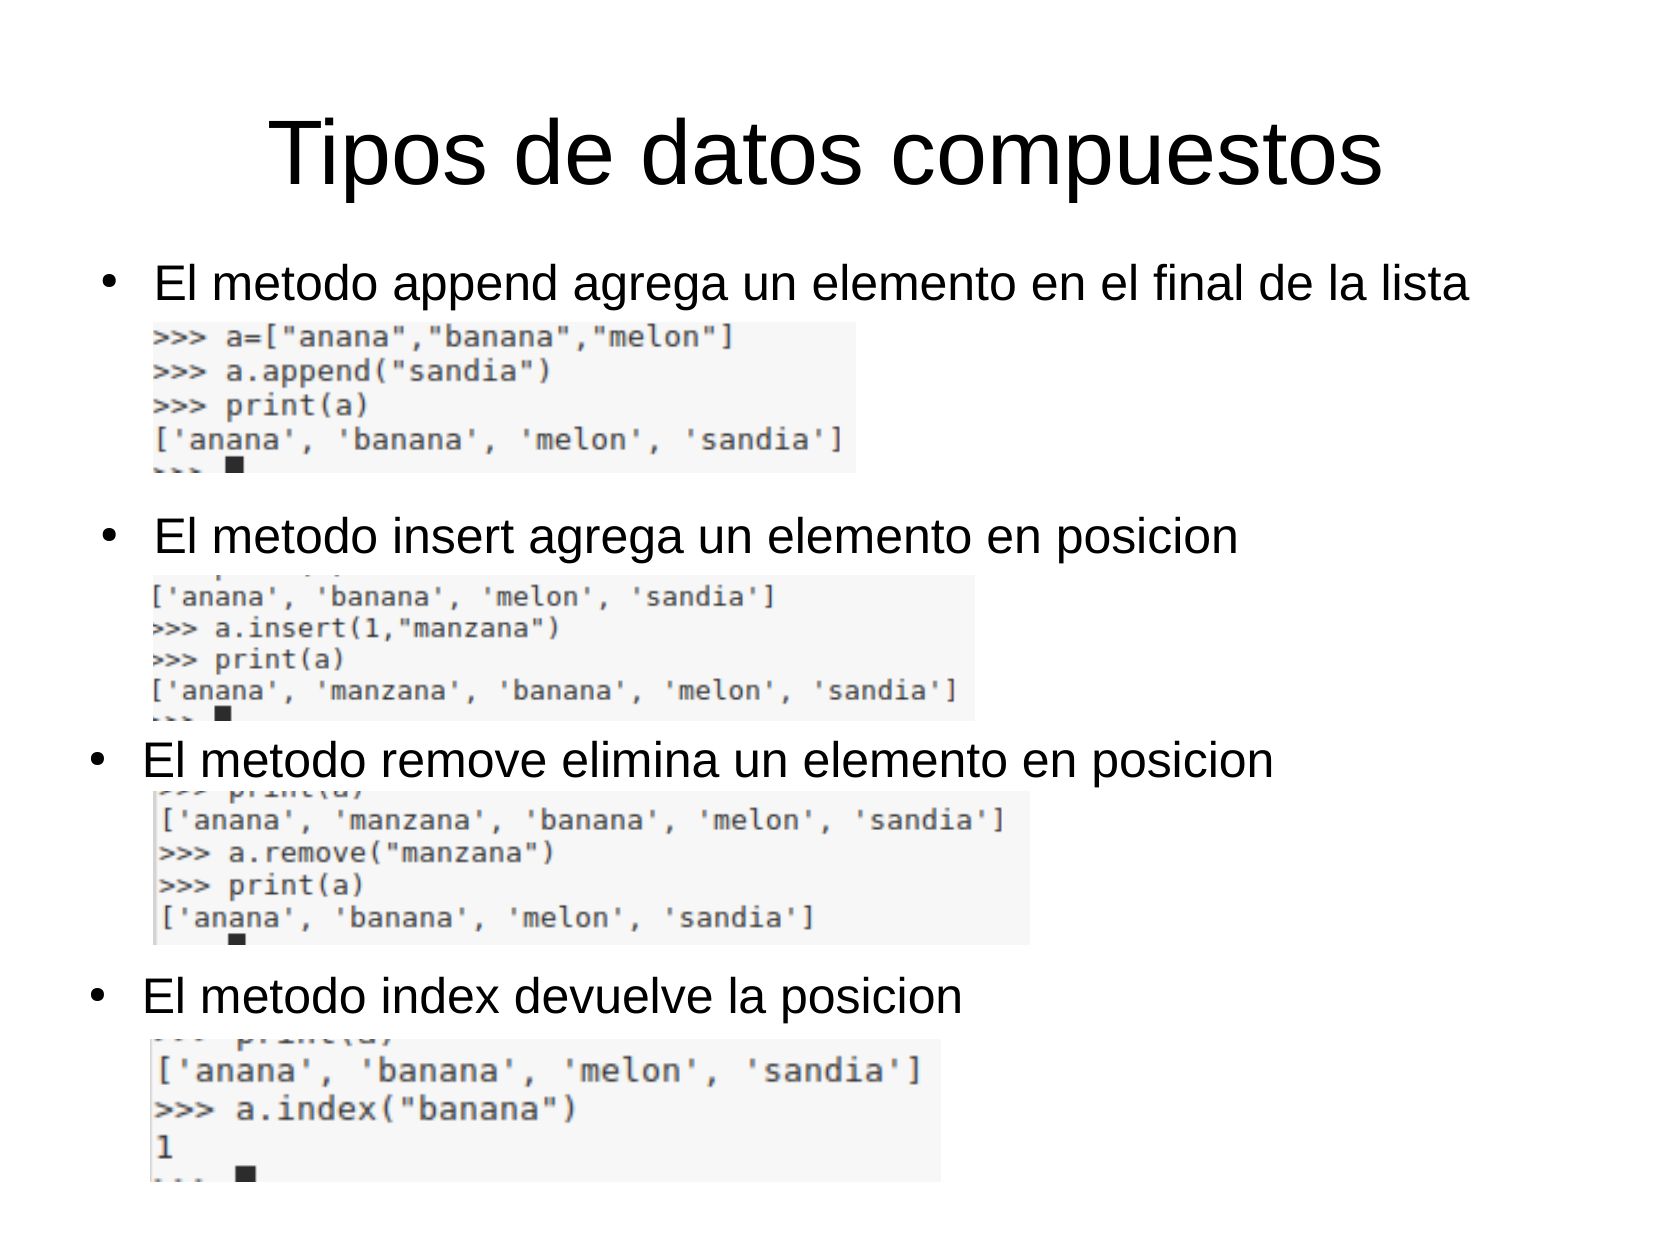

# Tipos de datos compuestos
El metodo append agrega un elemento en el final de la lista
El metodo insert agrega un elemento en posicion
El metodo remove elimina un elemento en posicion
El metodo index devuelve la posicion